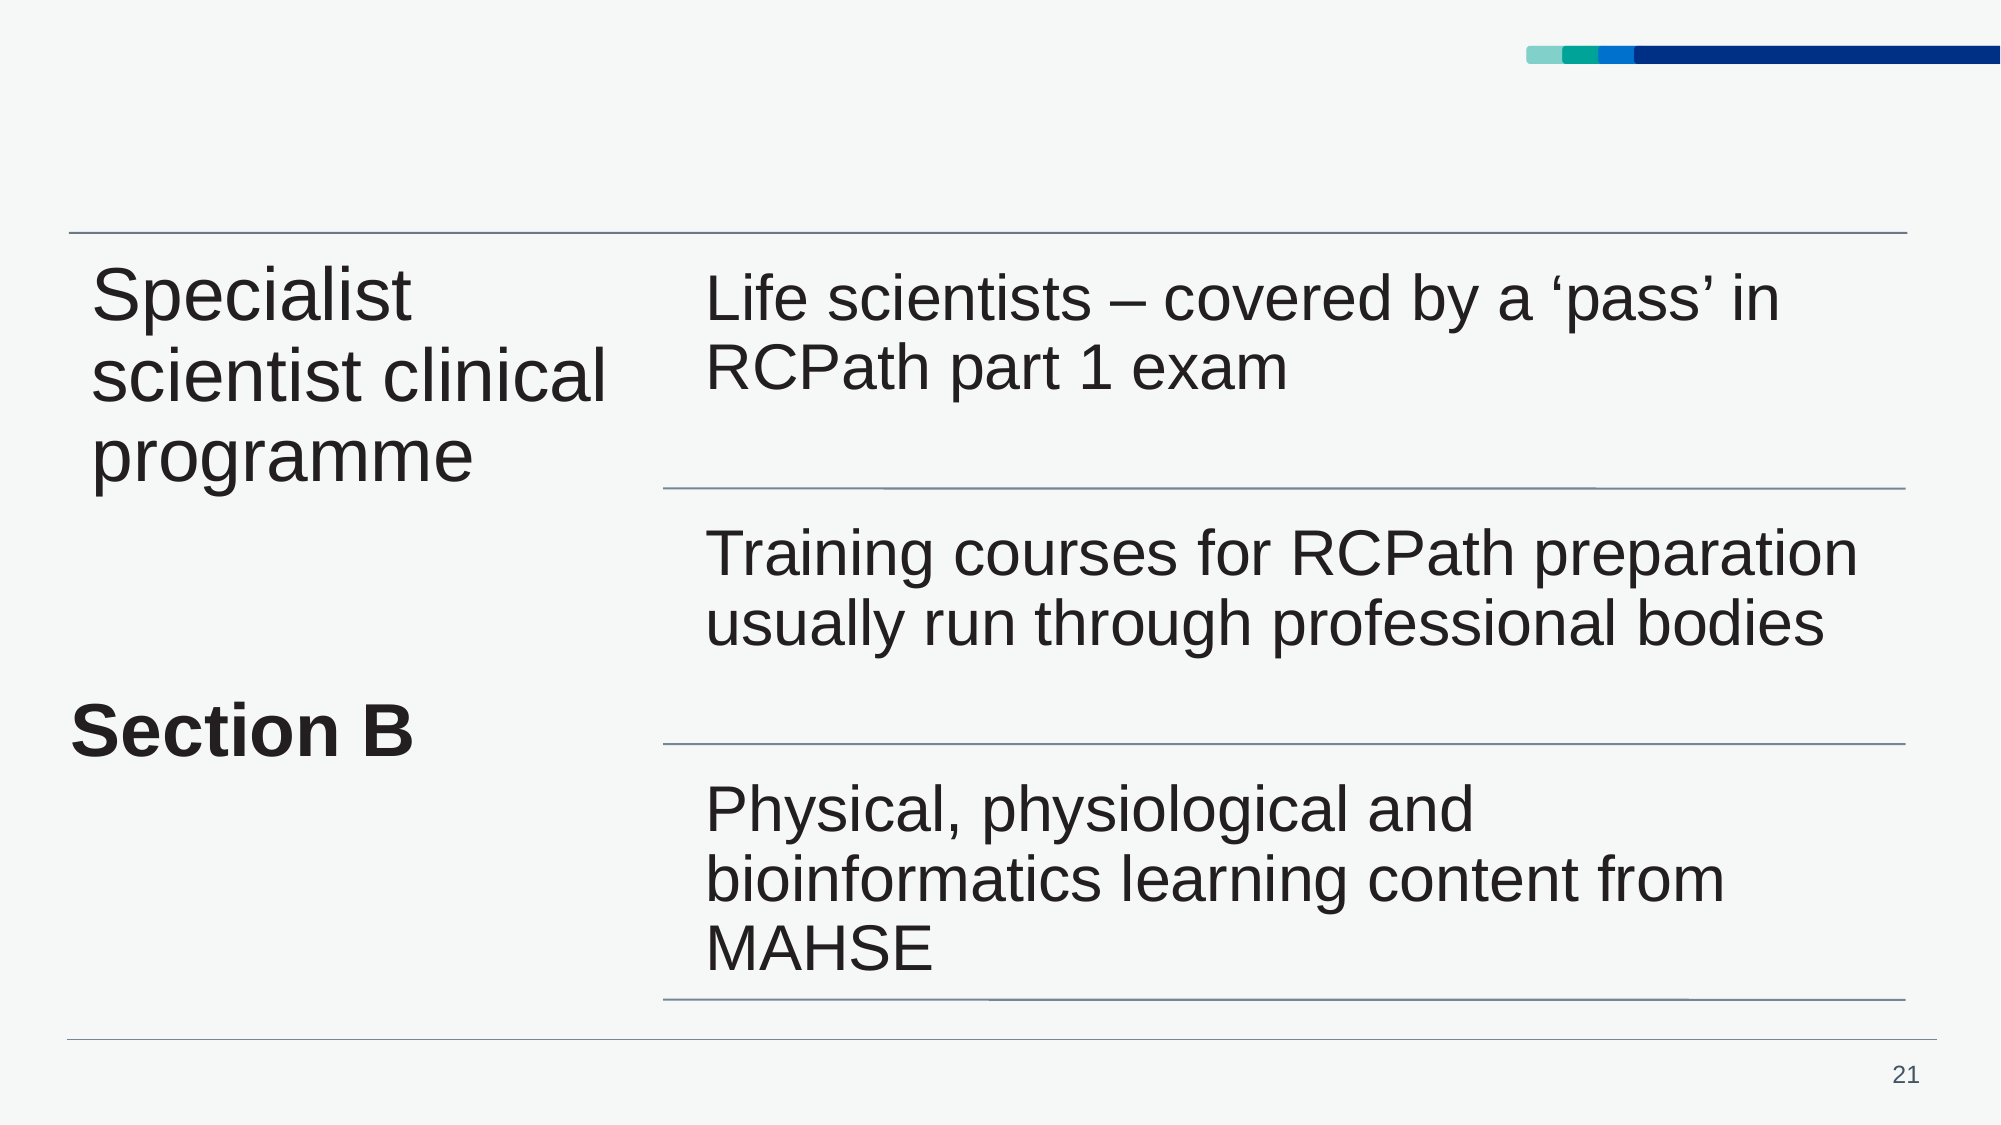

Specialist scientist clinical programme
Life scientists – covered by a ‘pass’ in RCPath part 1 exam
Training courses for RCPath preparation usually run through professional bodies
Physical, physiological and bioinformatics learning content from MAHSE
# Section B